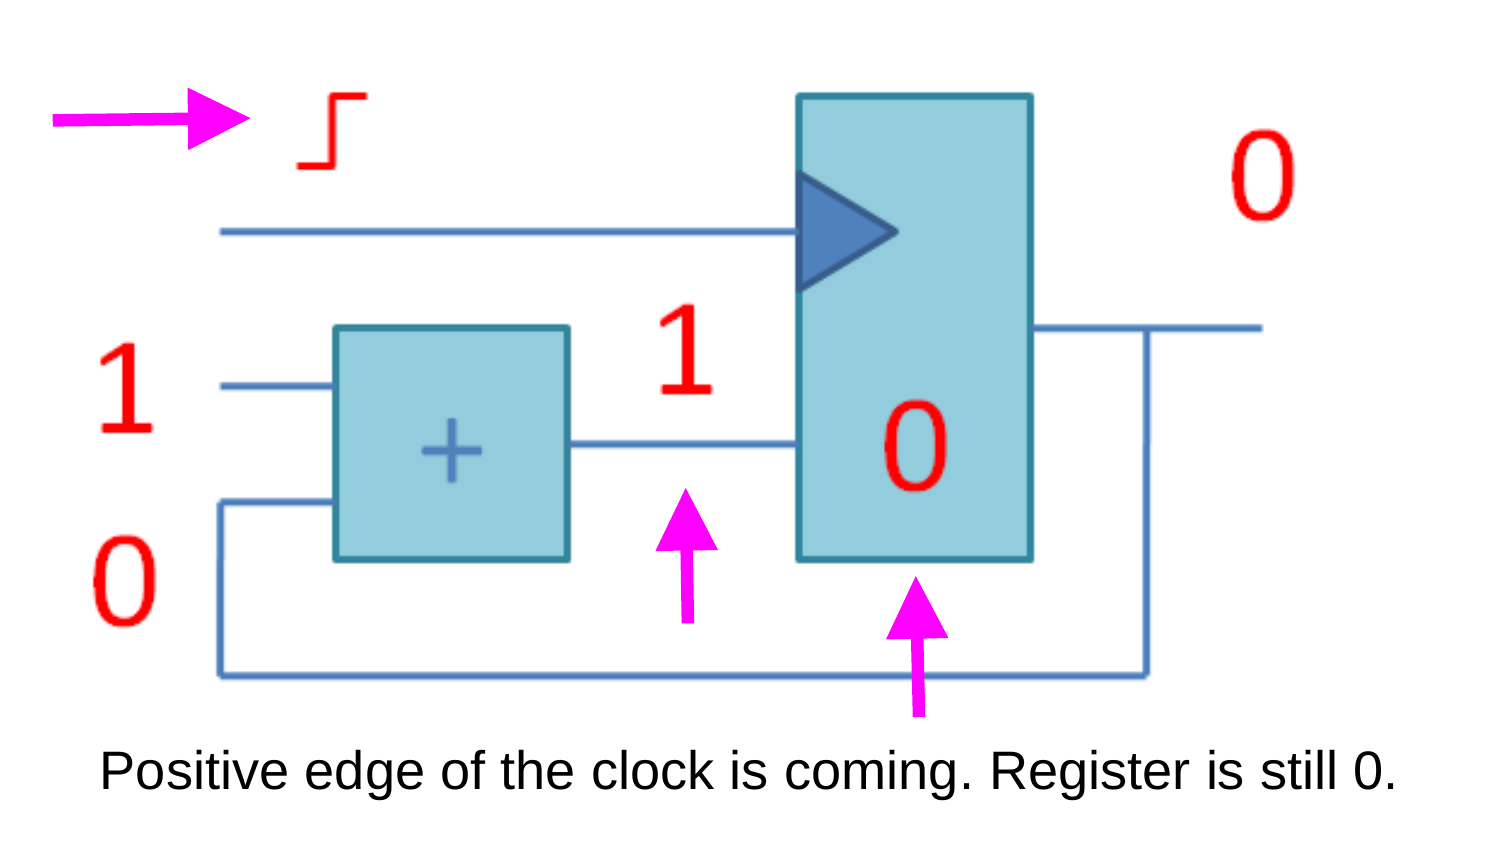

# Positive edge of the clock is coming. Register is still 0.